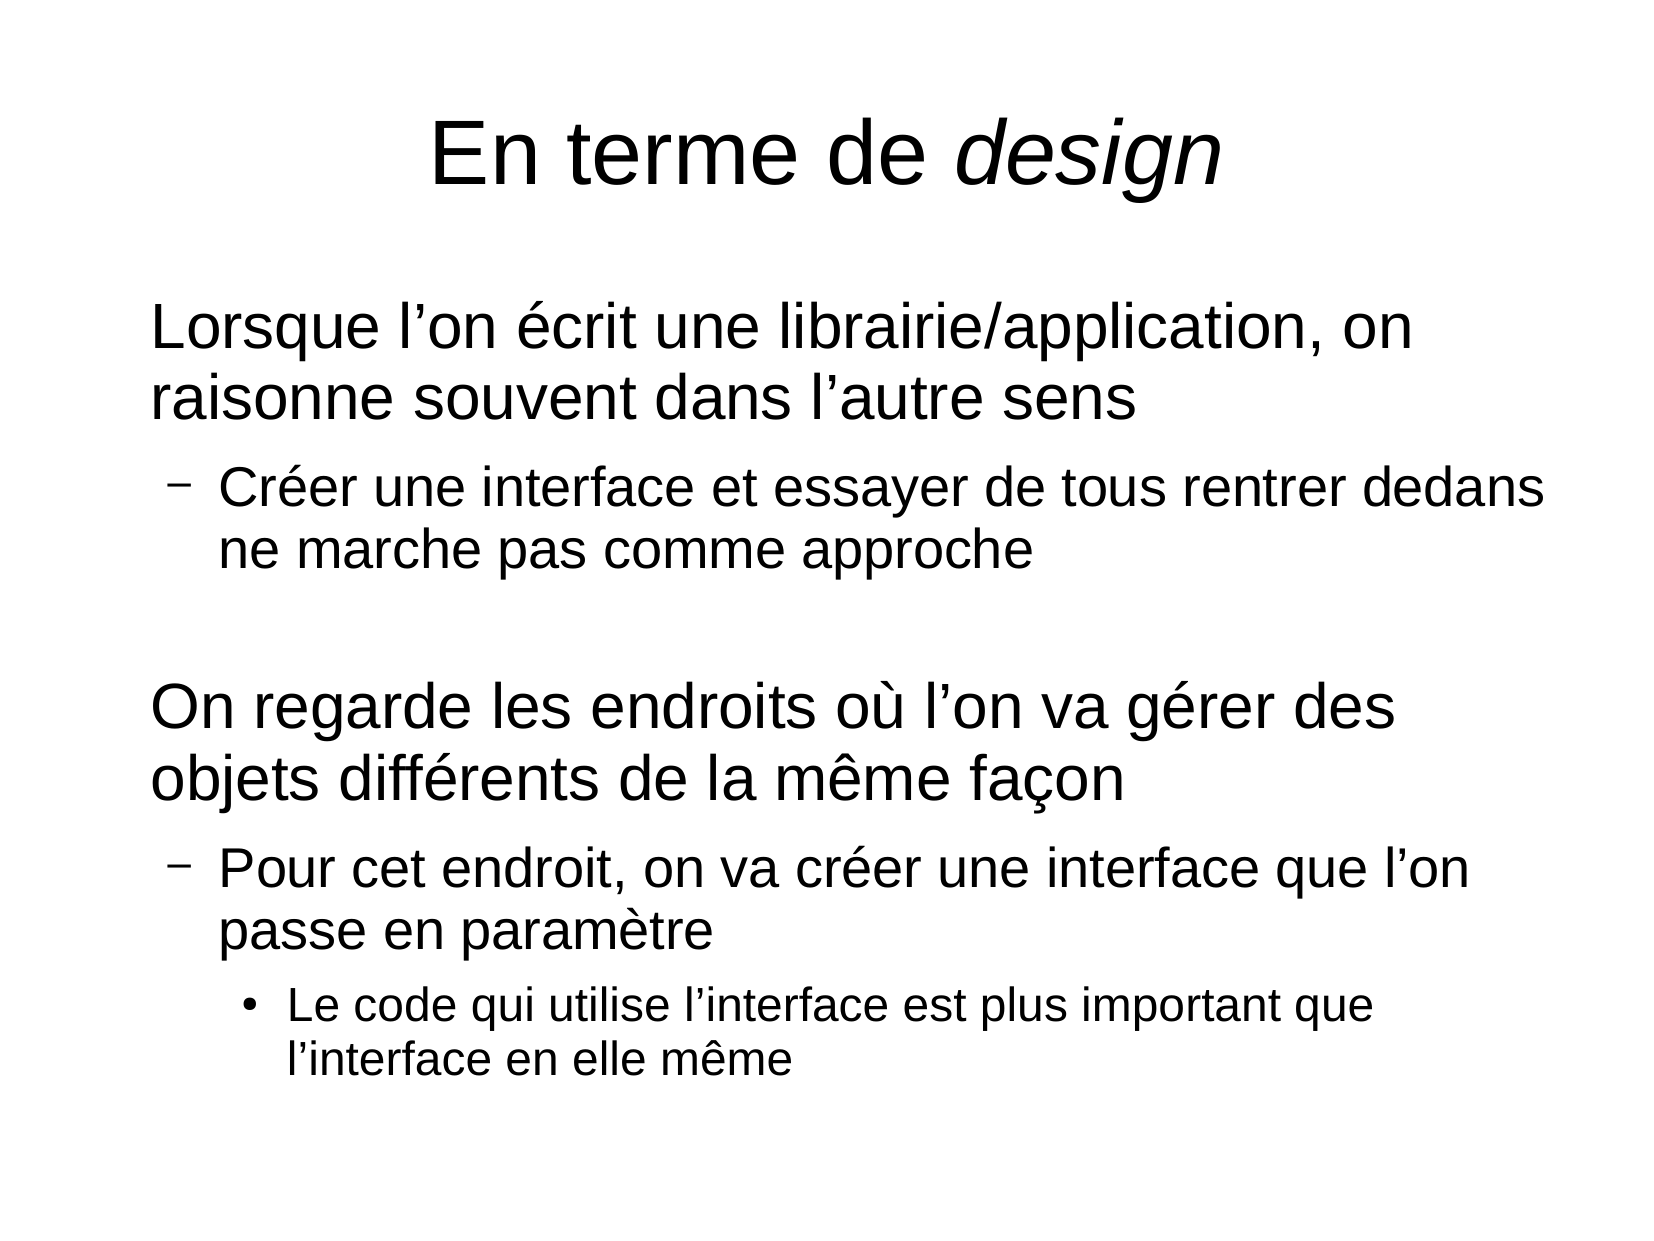

# En terme de design
Lorsque l’on écrit une librairie/application, on raisonne souvent dans l’autre sens
Créer une interface et essayer de tous rentrer dedans ne marche pas comme approche
On regarde les endroits où l’on va gérer des objets différents de la même façon
Pour cet endroit, on va créer une interface que l’on passe en paramètre
Le code qui utilise l’interface est plus important que l’interface en elle même